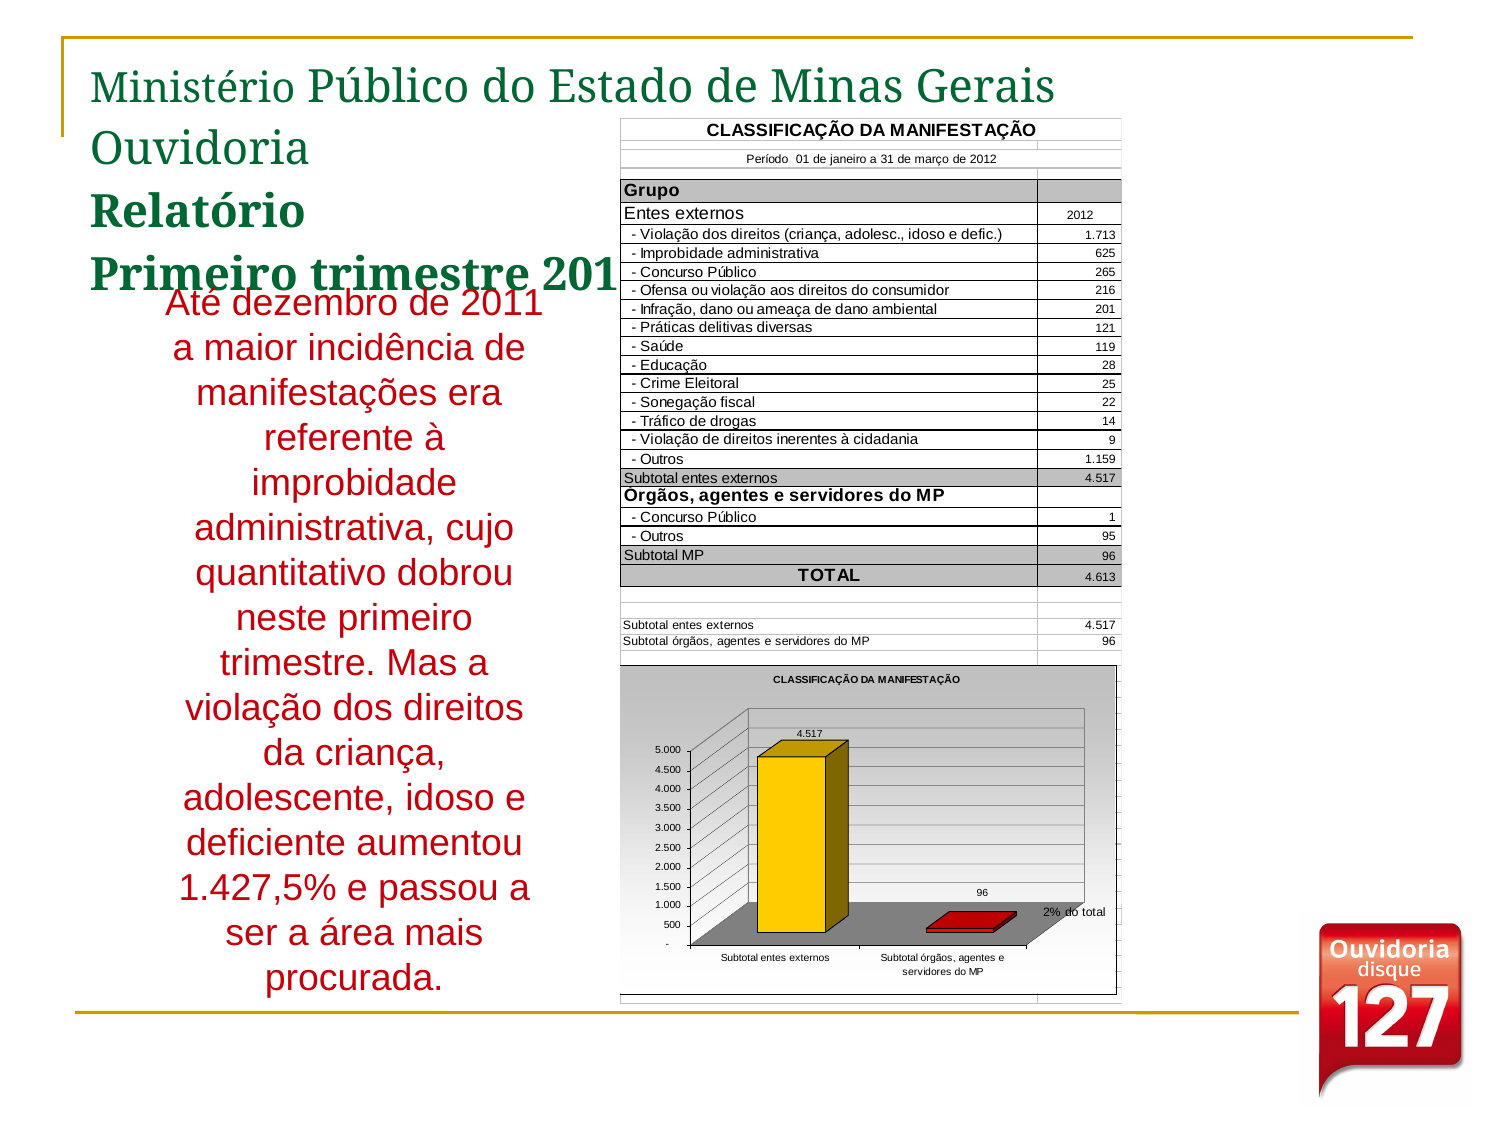

# Ministério Público do Estado de Minas Gerais Ouvidoria Relatório Primeiro trimestre 2012
Até dezembro de 2011 a maior incidência de manifestações era referente à improbidade administrativa, cujo quantitativo dobrou neste primeiro trimestre. Mas a violação dos direitos da criança, adolescente, idoso e deficiente aumentou 1.427,5% e passou a ser a área mais procurada.